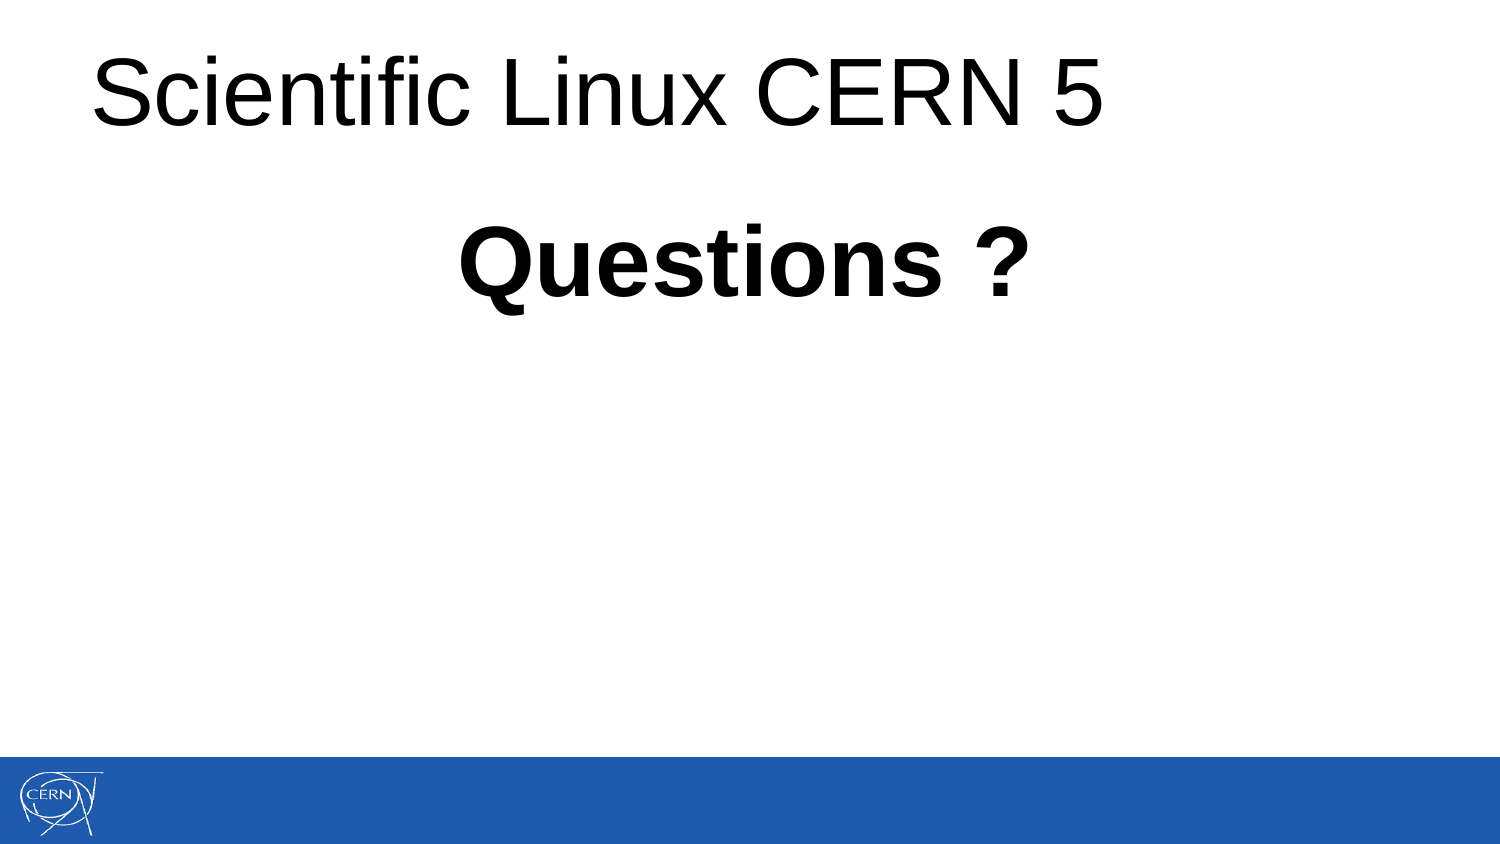

# Scientific Linux CERN 5
 Questions ?